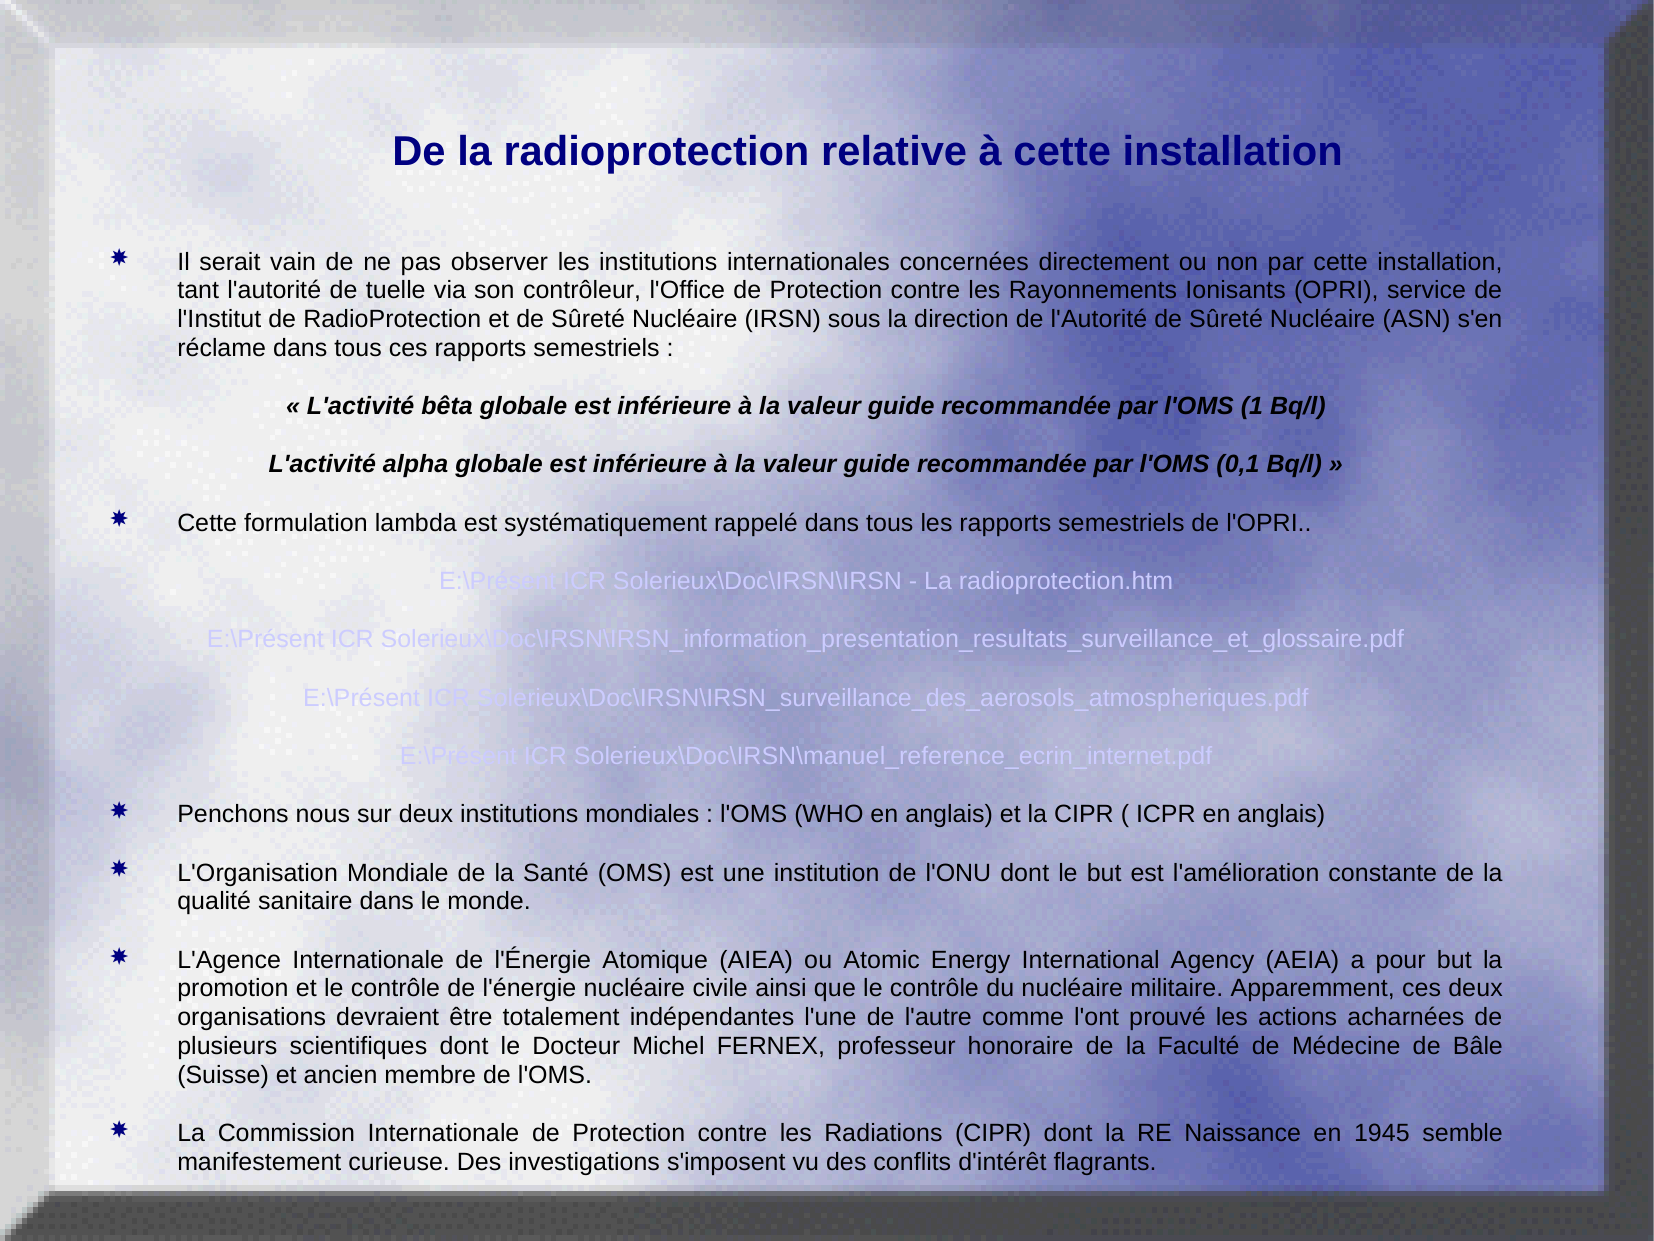

# De la radioprotection relative à cette installation
Il serait vain de ne pas observer les institutions internationales concernées directement ou non par cette installation, tant l'autorité de tuelle via son contrôleur, l'Office de Protection contre les Rayonnements Ionisants (OPRI), service de l'Institut de RadioProtection et de Sûreté Nucléaire (IRSN) sous la direction de l'Autorité de Sûreté Nucléaire (ASN) s'en réclame dans tous ces rapports semestriels :
« L'activité bêta globale est inférieure à la valeur guide recommandée par l'OMS (1 Bq/l)
L'activité alpha globale est inférieure à la valeur guide recommandée par l'OMS (0,1 Bq/l) »
Cette formulation lambda est systématiquement rappelé dans tous les rapports semestriels de l'OPRI..
E:\Présent ICR Solerieux\Doc\IRSN\IRSN - La radioprotection.htm
E:\Présent ICR Solerieux\Doc\IRSN\IRSN_information_presentation_resultats_surveillance_et_glossaire.pdf
E:\Présent ICR Solerieux\Doc\IRSN\IRSN_surveillance_des_aerosols_atmospheriques.pdf
E:\Présent ICR Solerieux\Doc\IRSN\manuel_reference_ecrin_internet.pdf
Penchons nous sur deux institutions mondiales : l'OMS (WHO en anglais) et la CIPR ( ICPR en anglais)
L'Organisation Mondiale de la Santé (OMS) est une institution de l'ONU dont le but est l'amélioration constante de la qualité sanitaire dans le monde.
L'Agence Internationale de l'Énergie Atomique (AIEA) ou Atomic Energy International Agency (AEIA) a pour but la promotion et le contrôle de l'énergie nucléaire civile ainsi que le contrôle du nucléaire militaire. Apparemment, ces deux organisations devraient être totalement indépendantes l'une de l'autre comme l'ont prouvé les actions acharnées de plusieurs scientifiques dont le Docteur Michel FERNEX, professeur honoraire de la Faculté de Médecine de Bâle (Suisse) et ancien membre de l'OMS.
La Commission Internationale de Protection contre les Radiations (CIPR) dont la RE Naissance en 1945 semble manifestement curieuse. Des investigations s'imposent vu des conflits d'intérêt flagrants.